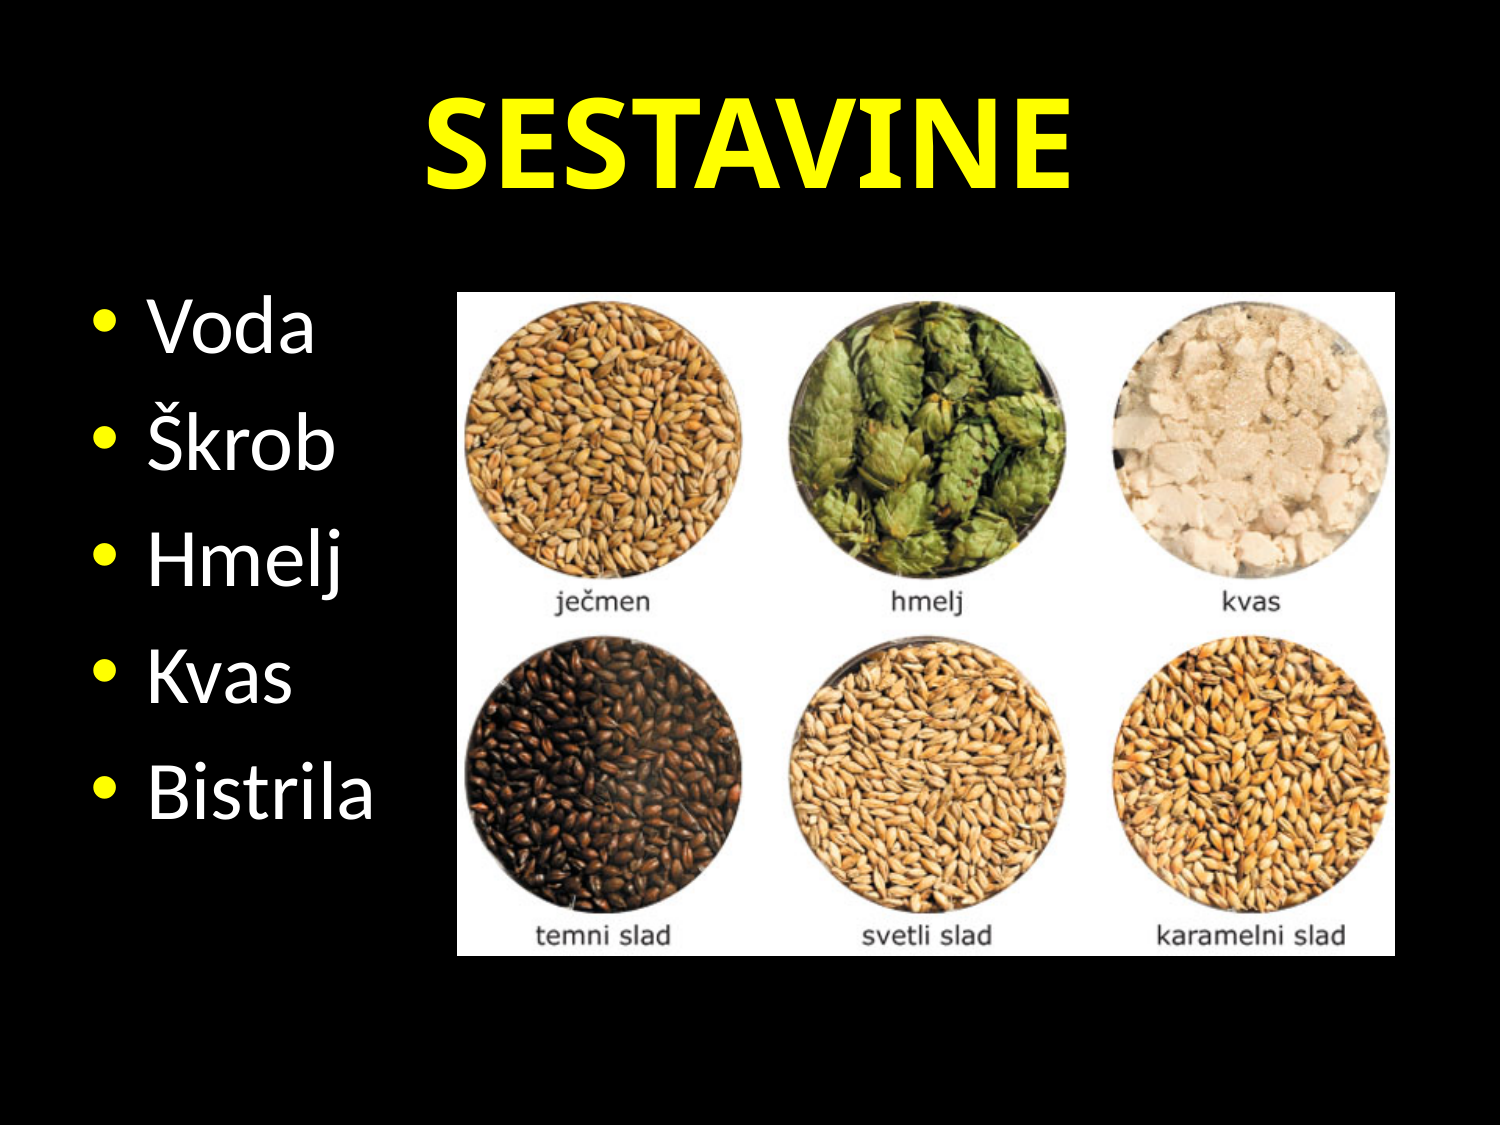

# SESTAVINE
Voda
Škrob
Hmelj
Kvas
Bistrila